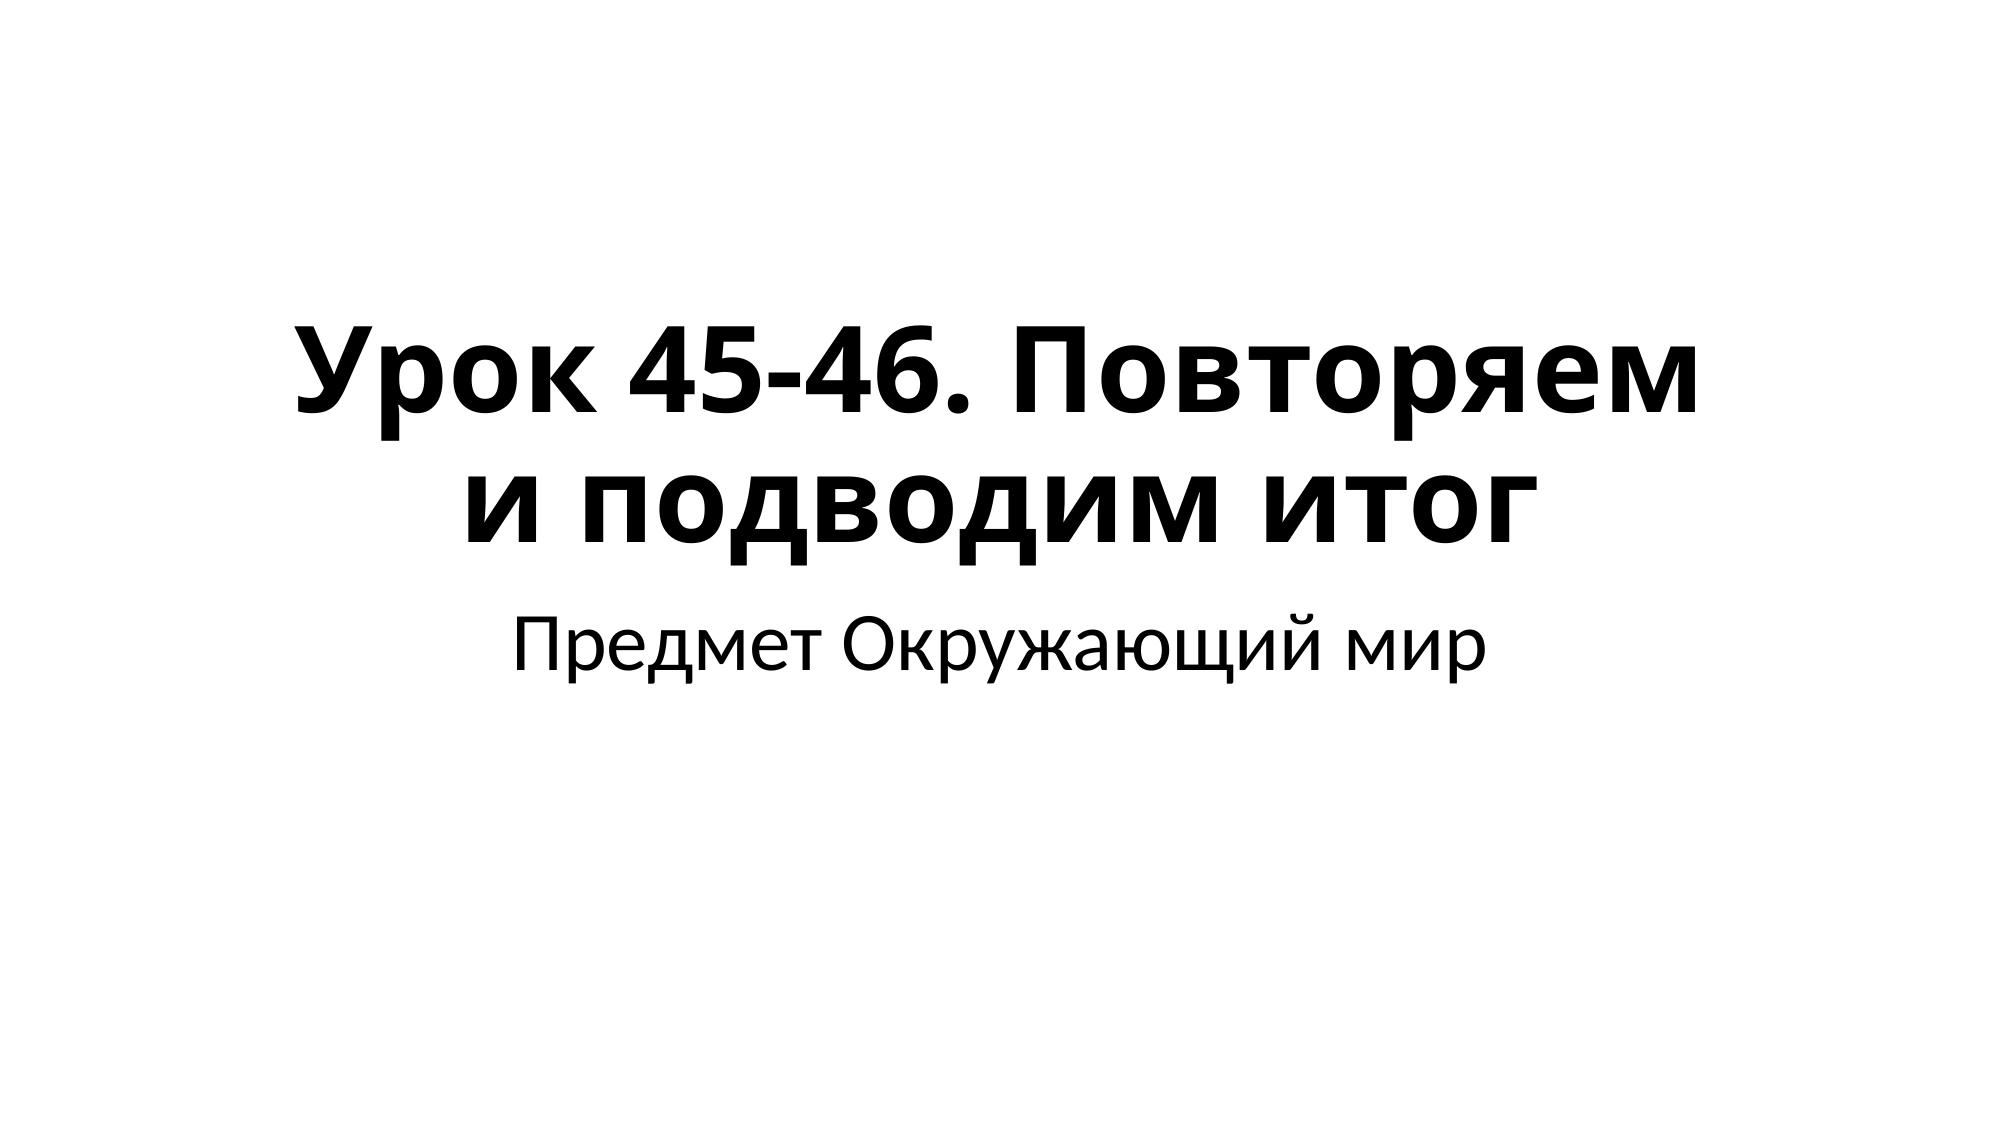

# Урок 45-46. Повторяем и подводим итог
Предмет Окружающий мир